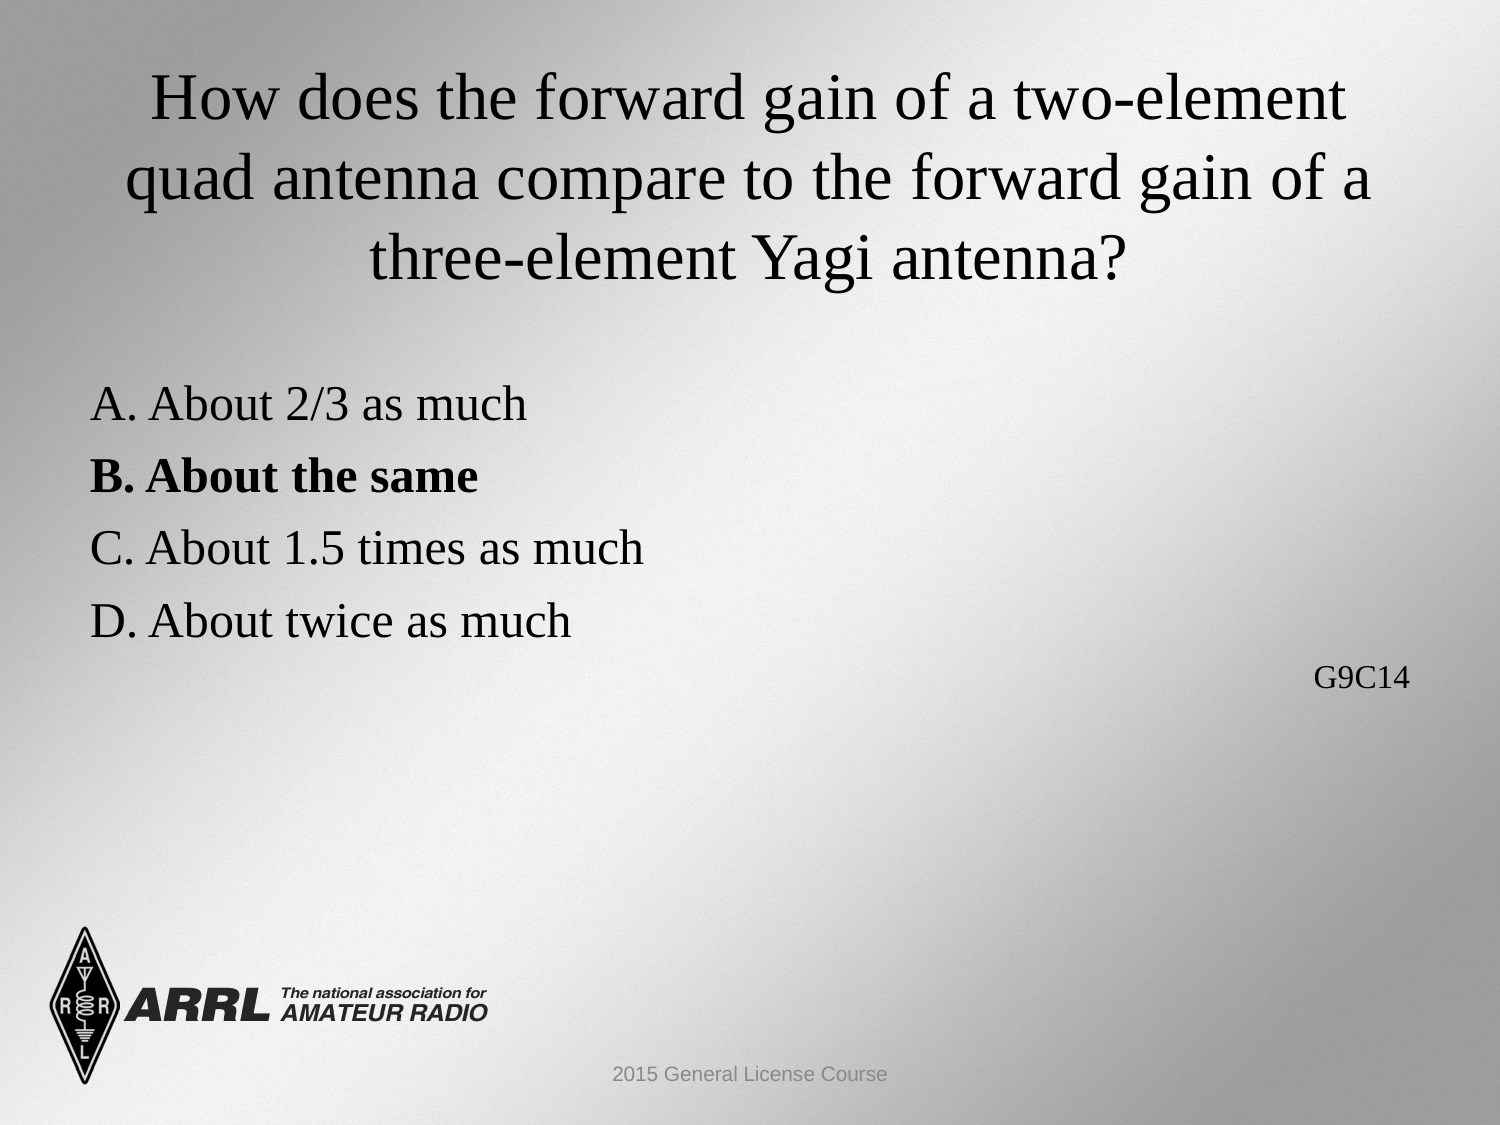

# How does the forward gain of a two-element quad antenna compare to the forward gain of a three-element Yagi antenna?
A. About 2/3 as much
B. About the same
C. About 1.5 times as much
D. About twice as much
 G9C14
2015 General License Course